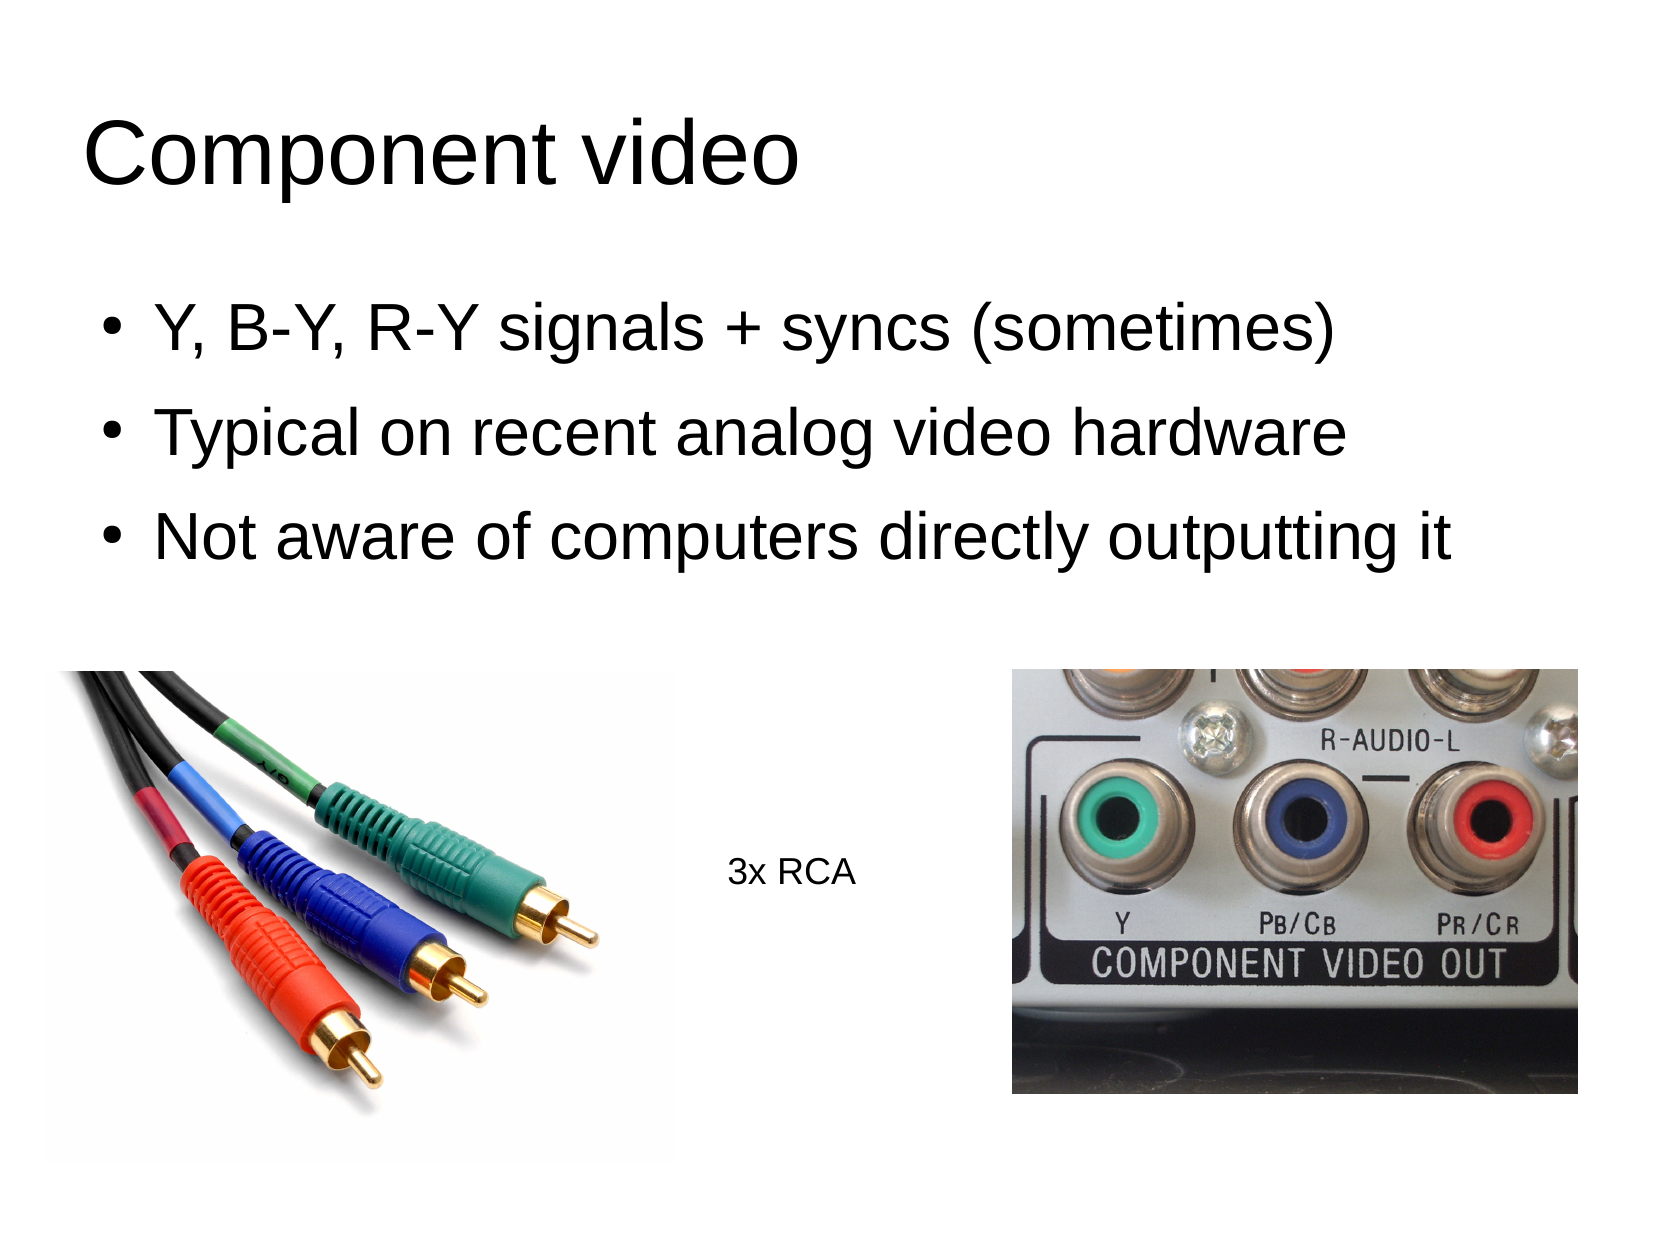

# Component video
Y, B-Y, R-Y signals + syncs (sometimes)
Typical on recent analog video hardware
Not aware of computers directly outputting it
3x RCA